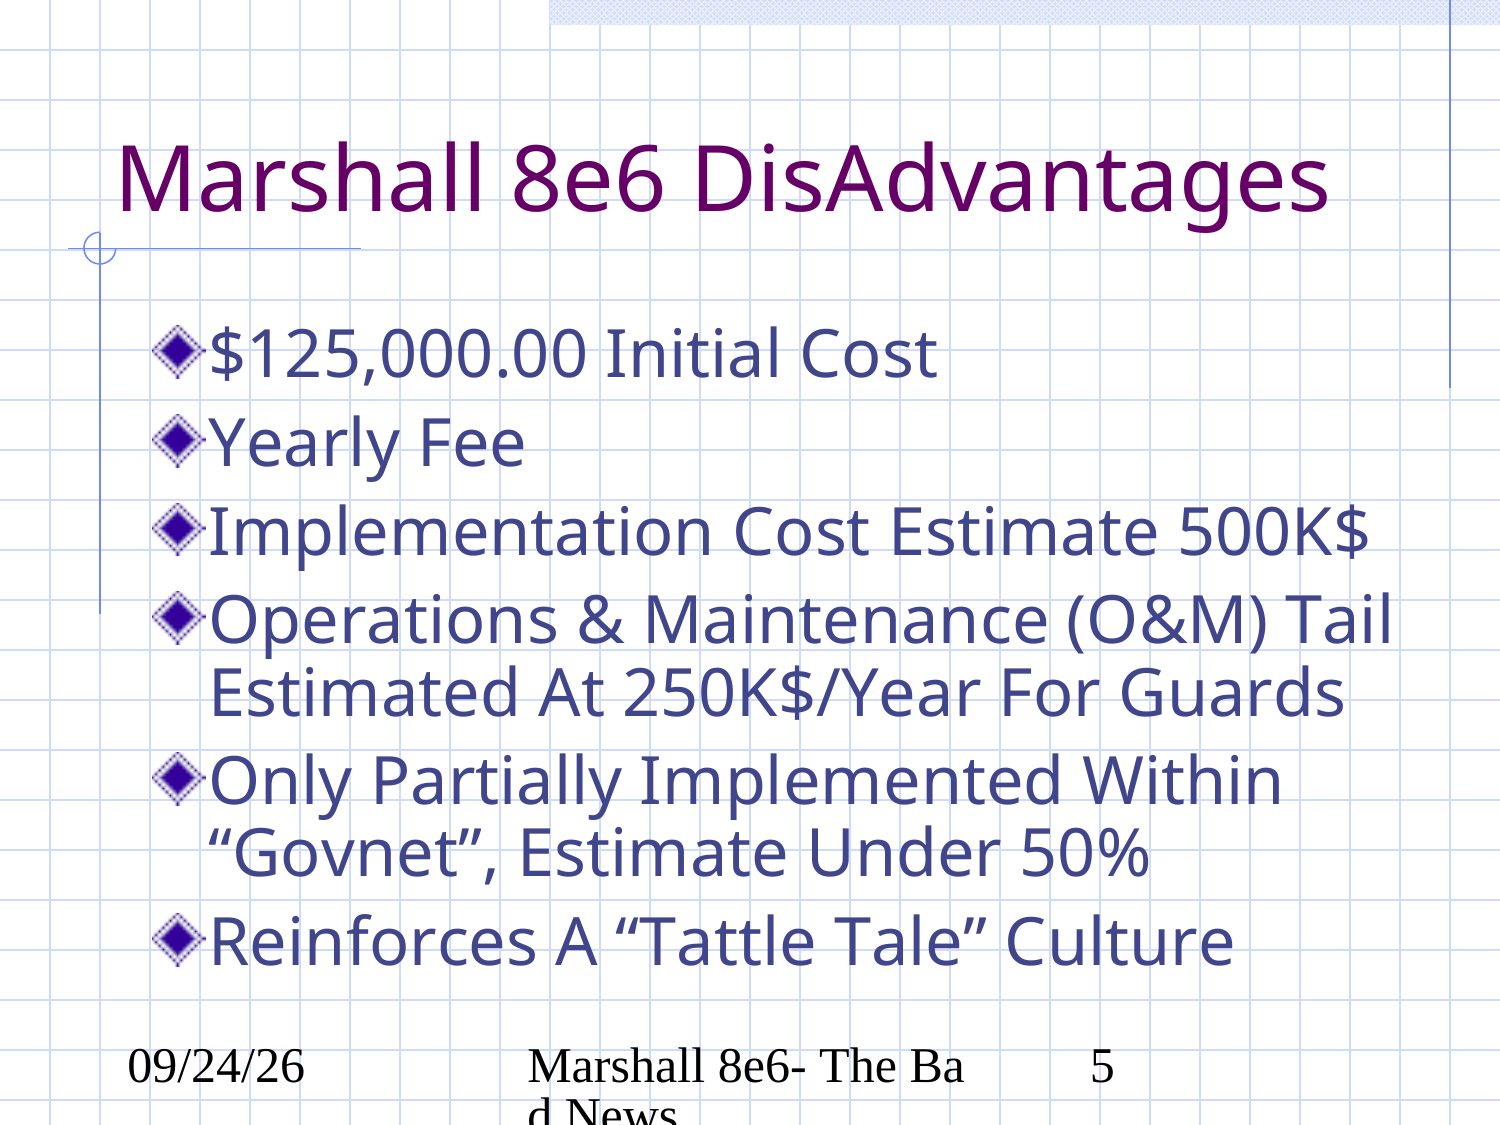

# Marshall 8e6 DisAdvantages
$125,000.00 Initial Cost
Yearly Fee
Implementation Cost Estimate 500K$
Operations & Maintenance (O&M) Tail Estimated At 250K$/Year For Guards
Only Partially Implemented Within “Govnet”, Estimate Under 50%
Reinforces A “Tattle Tale” Culture
Marshall 8e6- The Bad News
5